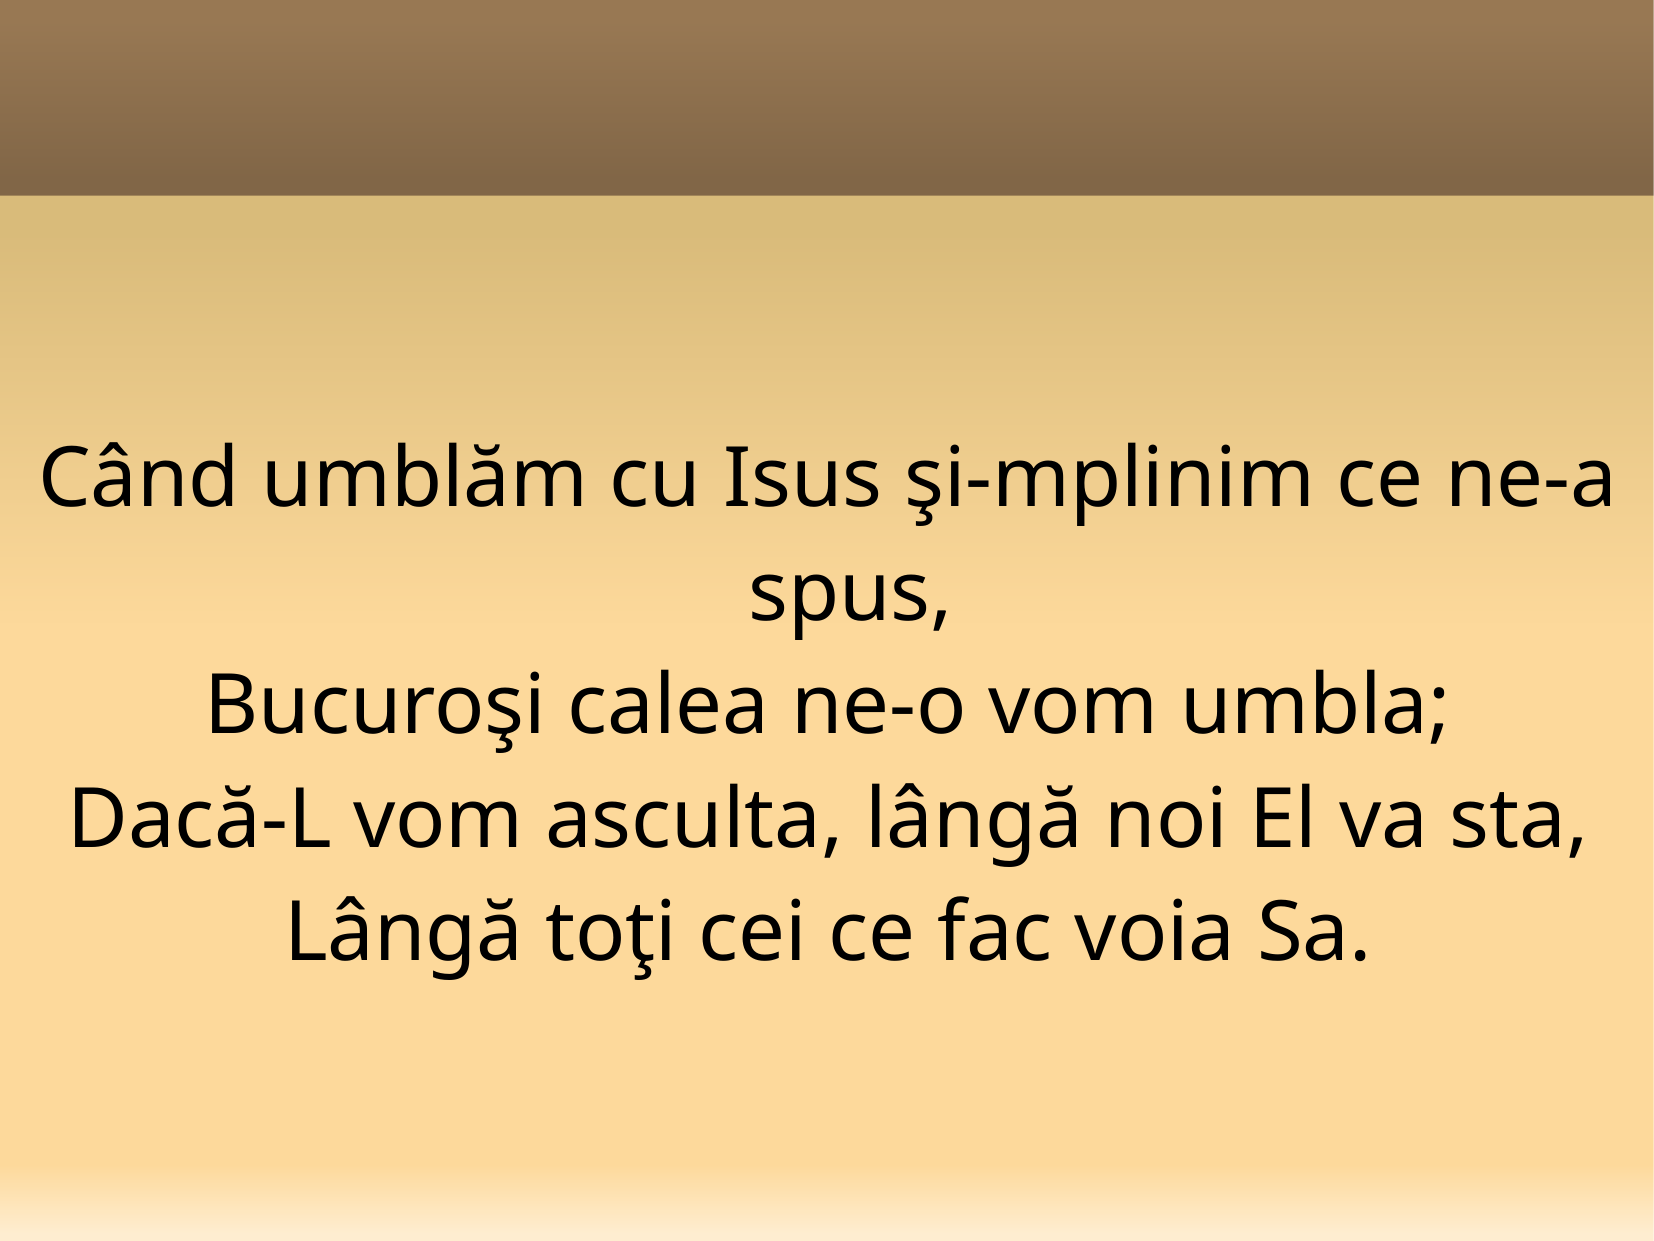

Când umblăm cu Isus şi-mplinim ce ne-a spus,
Bucuroşi calea ne-o vom umbla;
Dacă-L vom asculta, lângă noi El va sta,
Lângă toţi cei ce fac voia Sa.